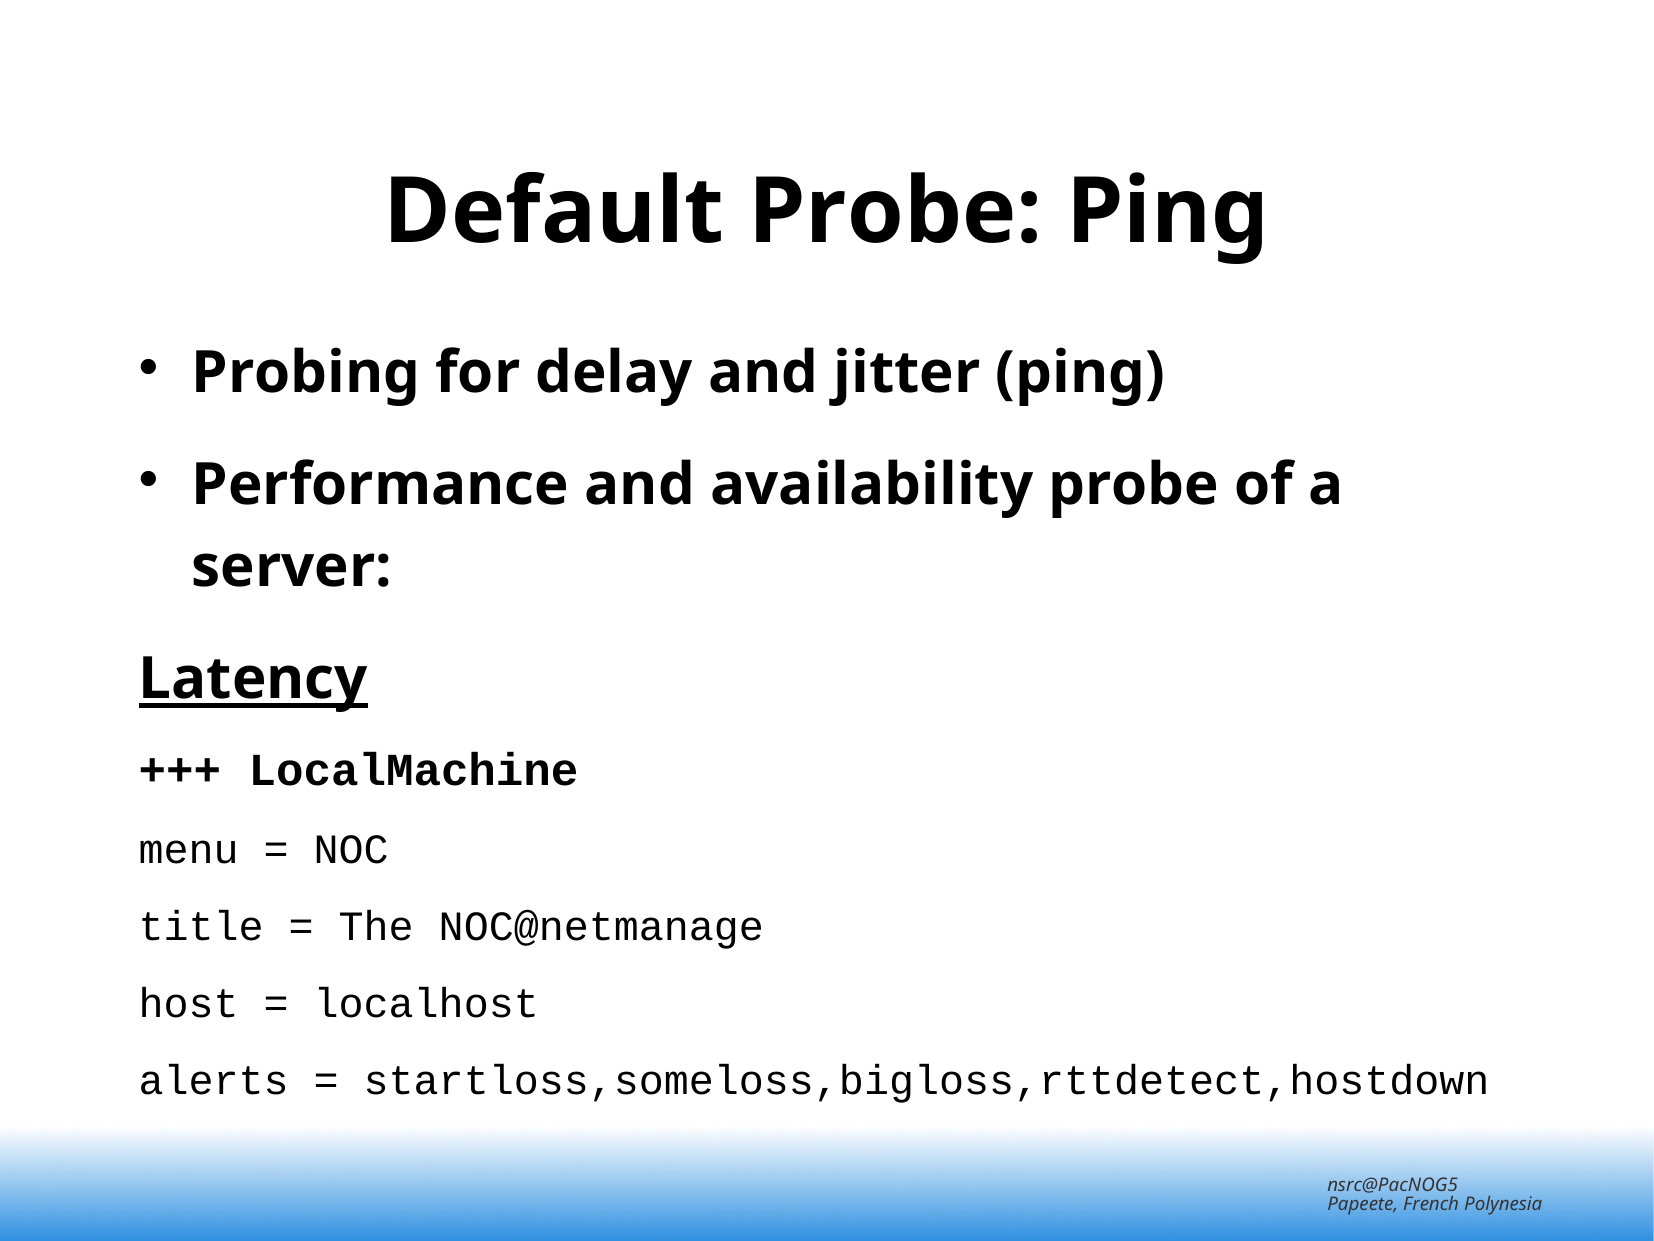

# Default Probe: Ping
Probing for delay and jitter (ping)‏
Performance and availability probe of a server:
Latency
+++ LocalMachine
menu = NOC
title = The NOC@netmanage
host = localhost
alerts = startloss,someloss,bigloss,rttdetect,hostdown